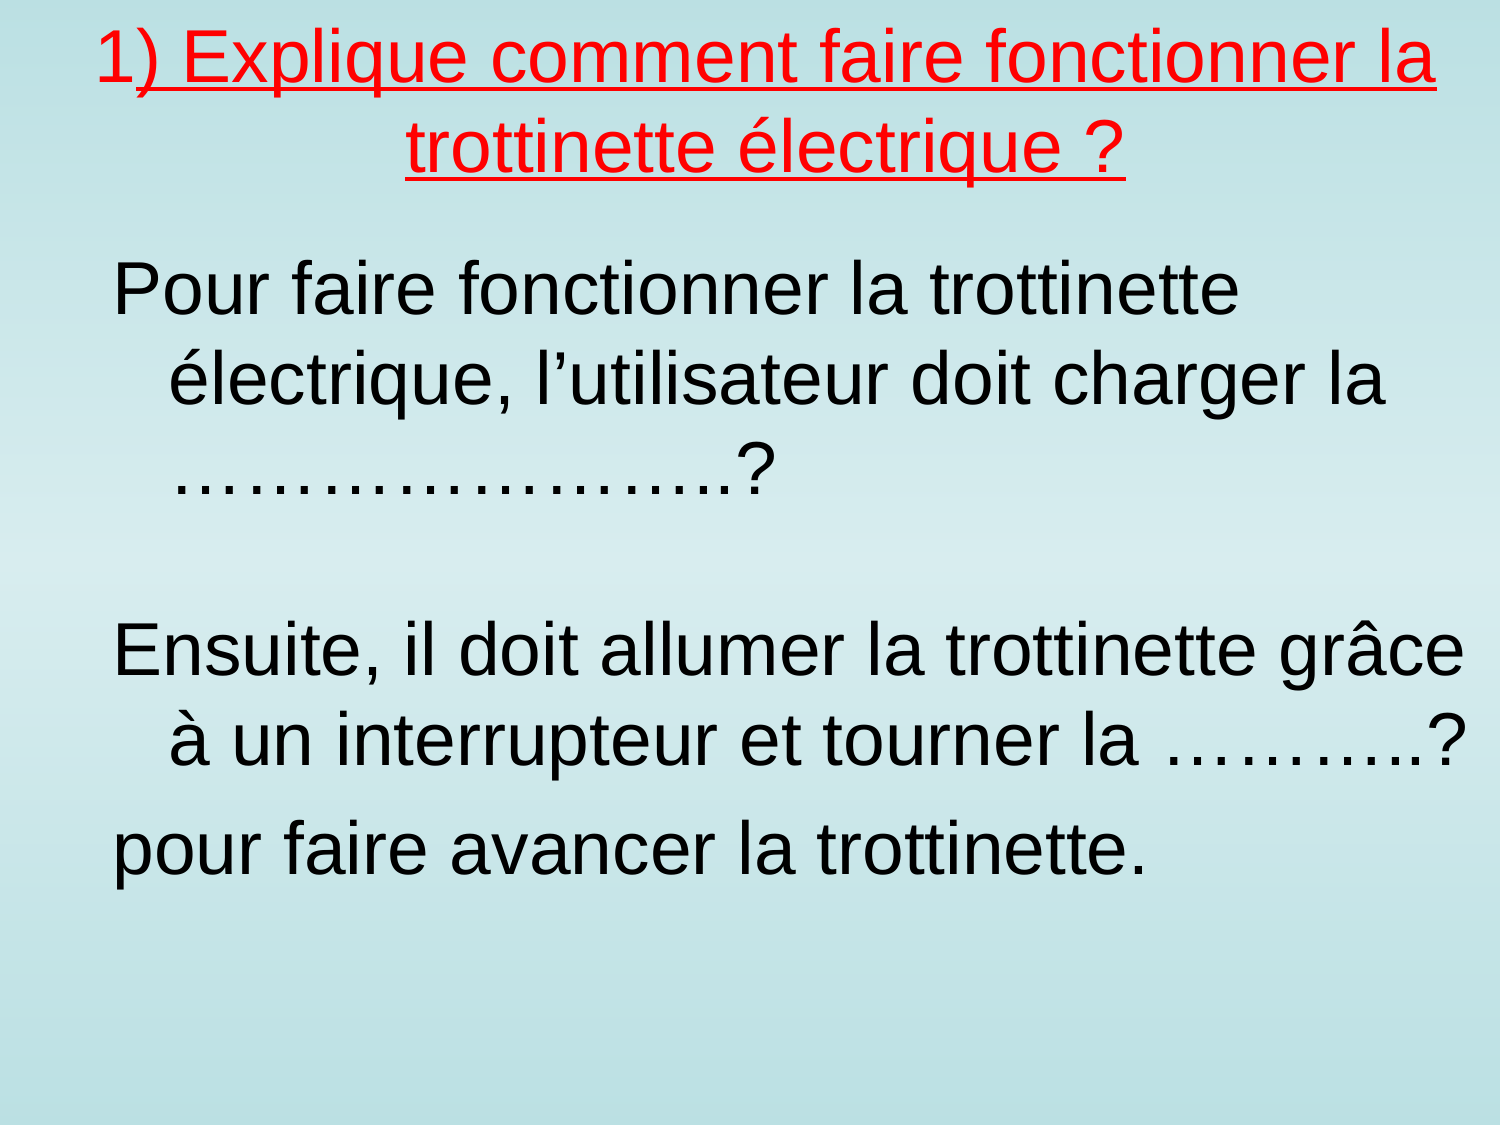

# 1) Explique comment faire fonctionner la trottinette électrique ?
Pour faire fonctionner la trottinette électrique, l’utilisateur doit charger la …………………..?
Ensuite, il doit allumer la trottinette grâce à un interrupteur et tourner la ………..?
pour faire avancer la trottinette.